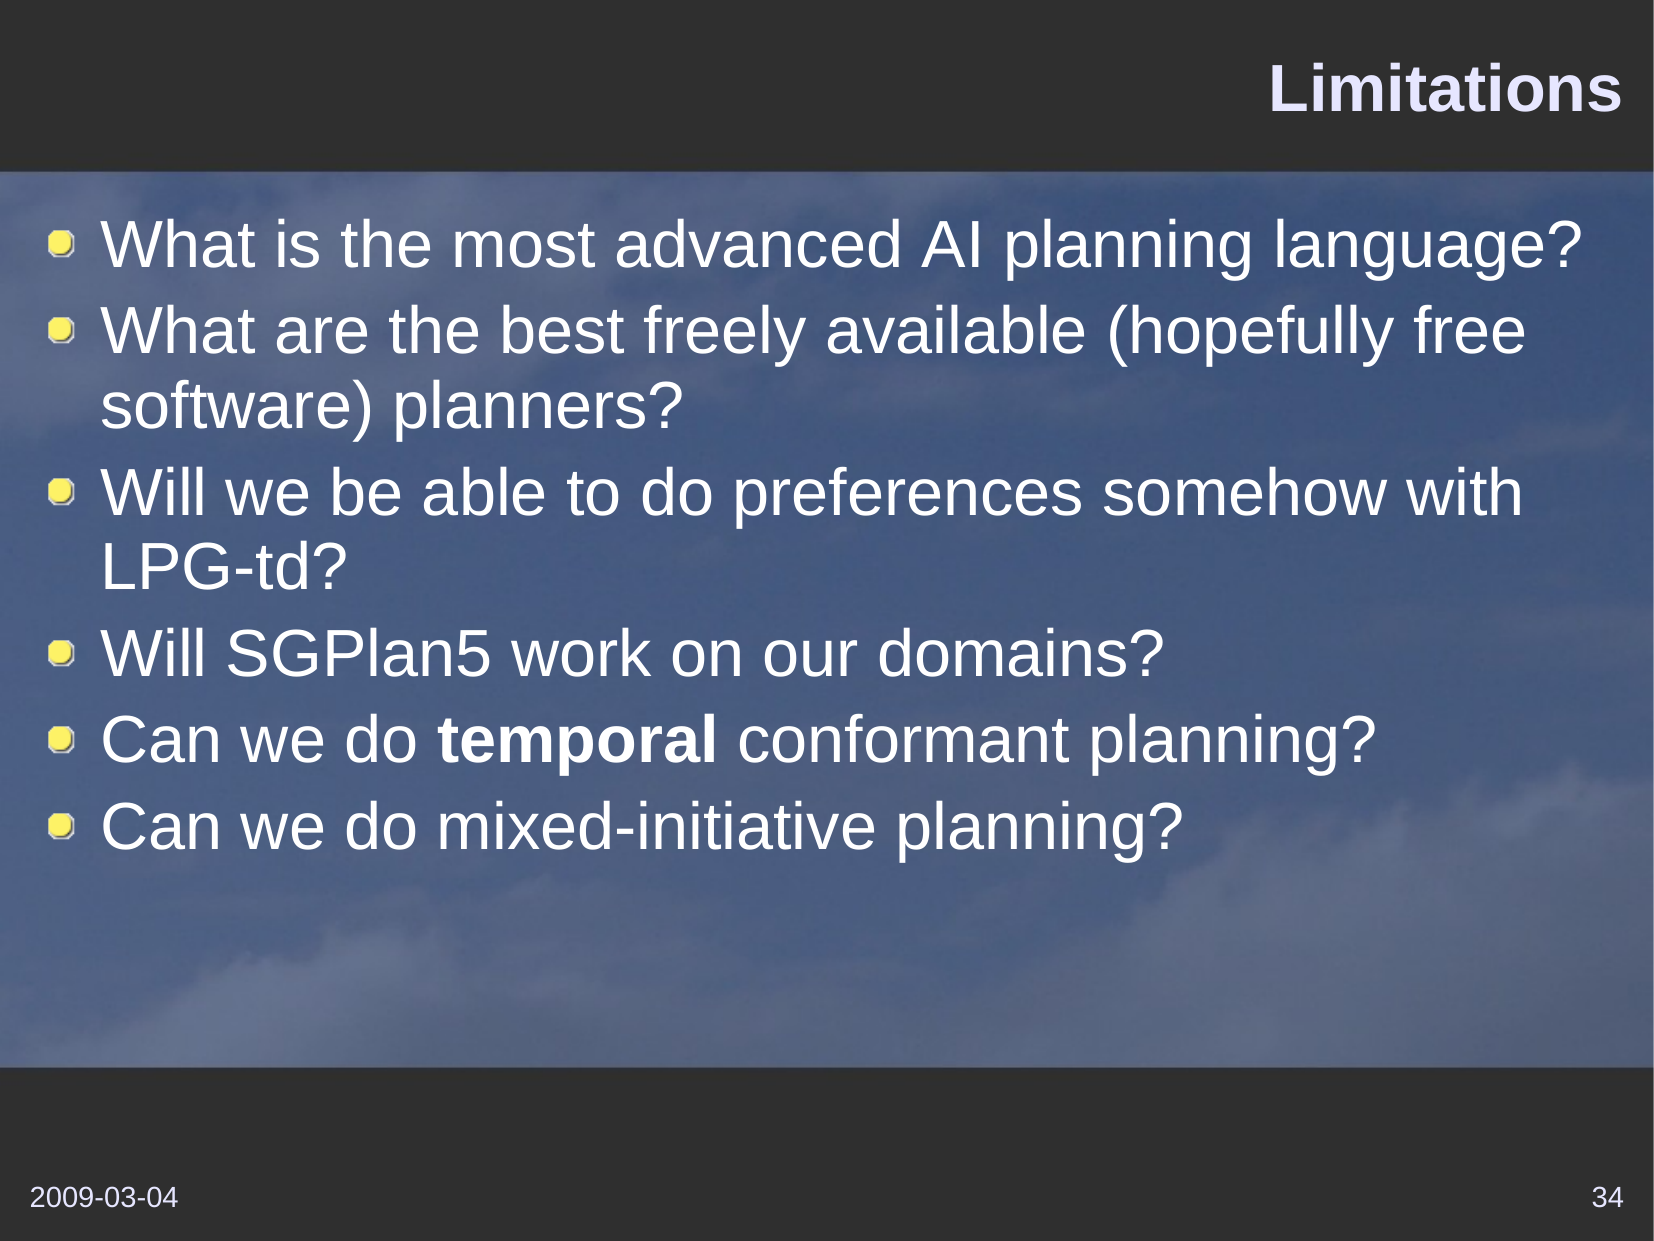

# Limitations
What is the most advanced AI planning language?
What are the best freely available (hopefully free software) planners?
Will we be able to do preferences somehow with LPG-td?
Will SGPlan5 work on our domains?
Can we do temporal conformant planning?
Can we do mixed-initiative planning?
2009-03-04
34